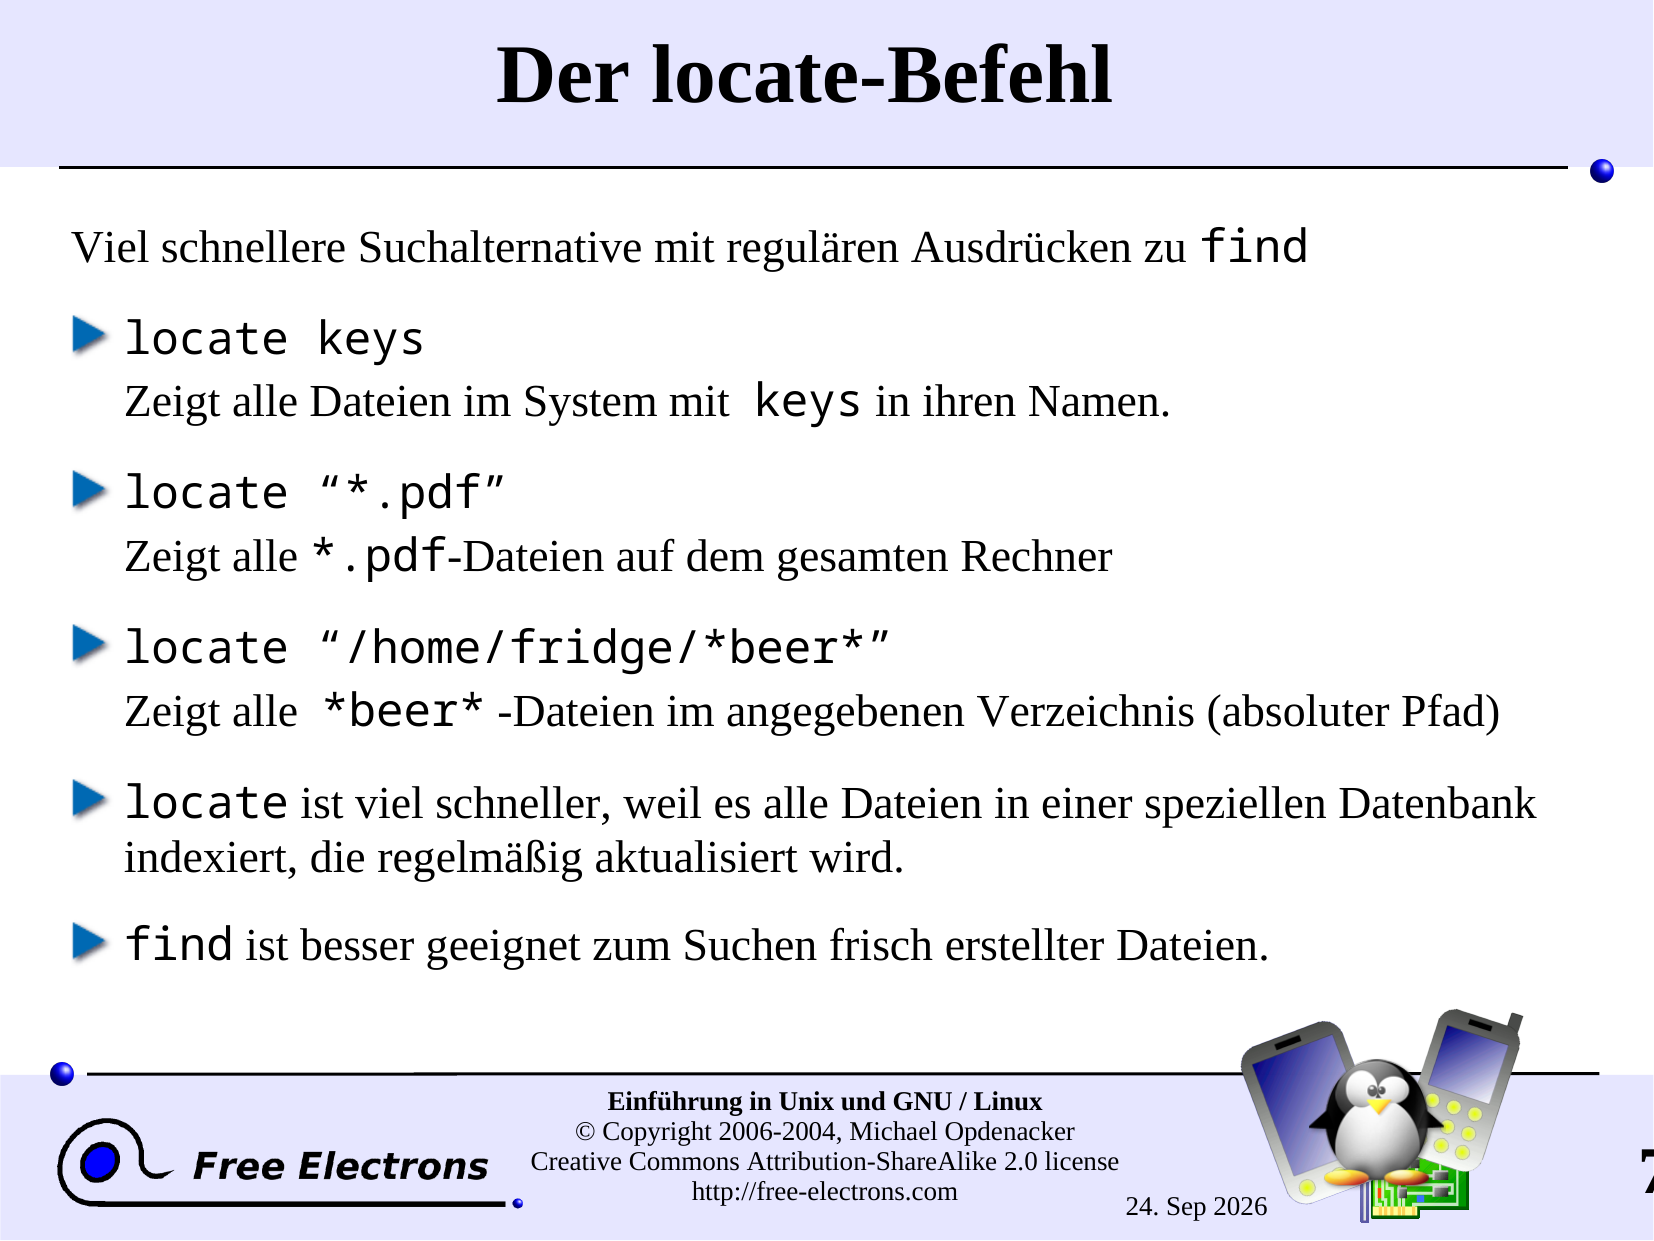

# Der locate-Befehl
Viel schnellere Suchalternative mit regulären Ausdrücken zu find
locate keys
Zeigt alle Dateien im System mit keys in ihren Namen.
locate “*.pdf”
Zeigt alle *.pdf-Dateien auf dem gesamten Rechner
locate “/home/fridge/*beer*”
Zeigt alle *beer* -Dateien im angegebenen Verzeichnis (absoluter Pfad)
locate ist viel schneller, weil es alle Dateien in einer speziellen Datenbank indexiert, die regelmäßig aktualisiert wird.
find ist besser geeignet zum Suchen frisch erstellter Dateien.